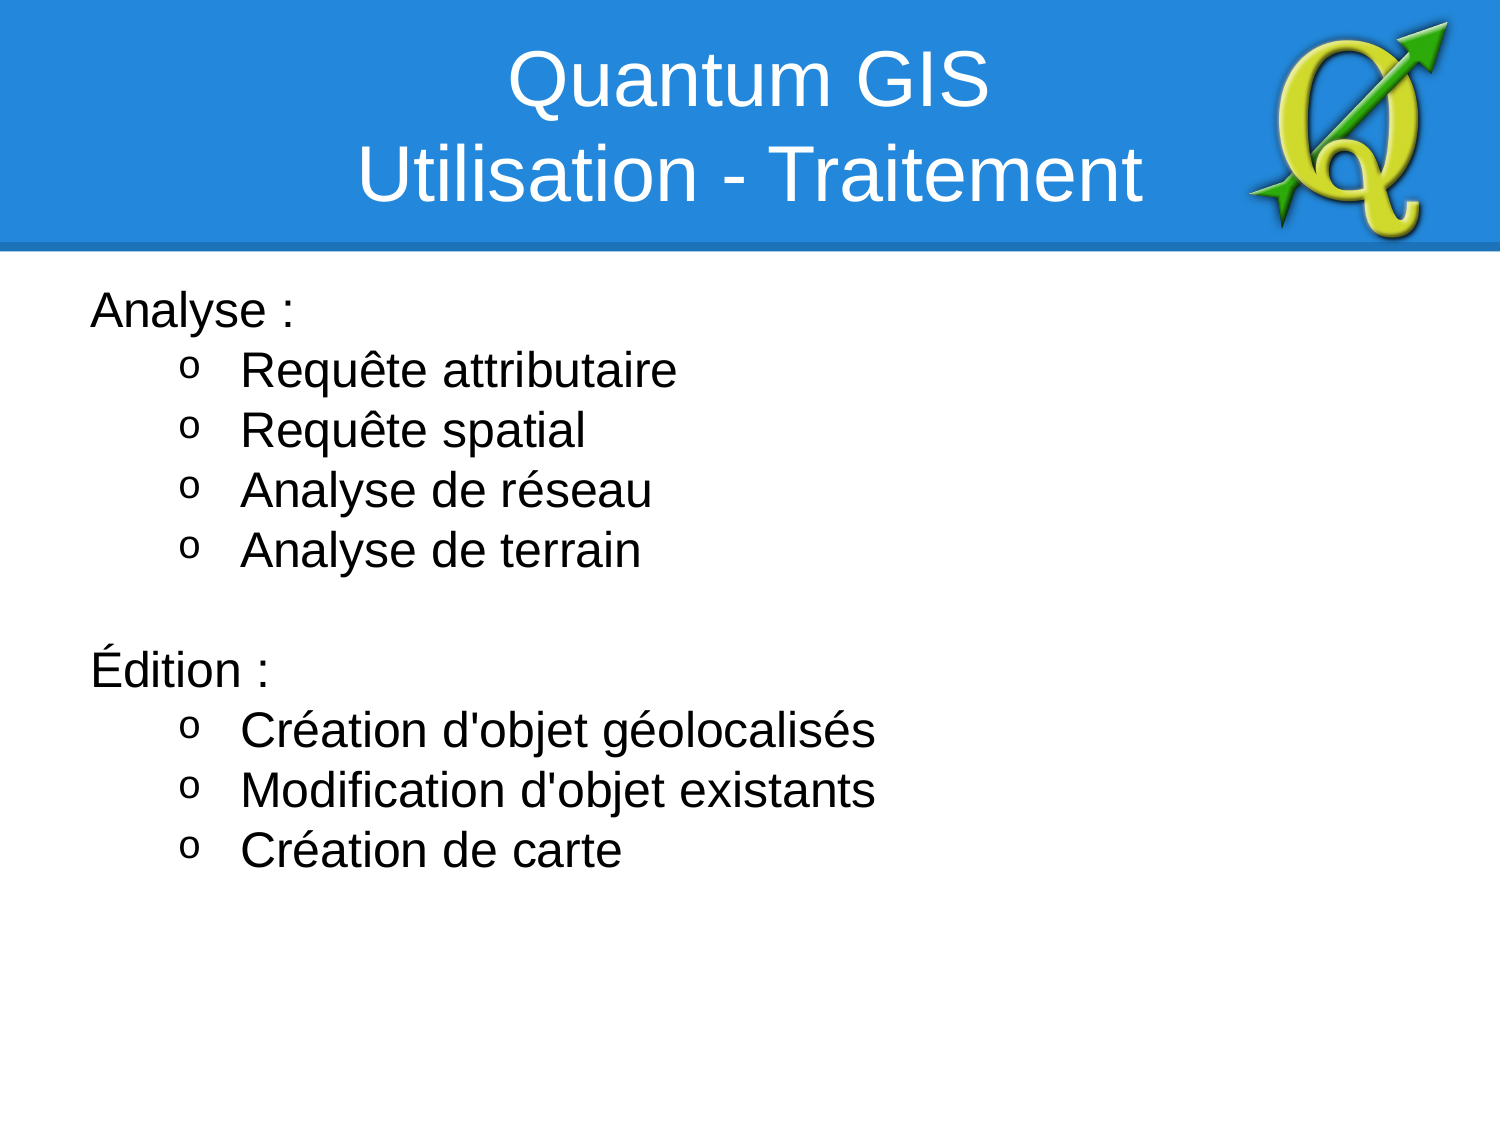

# Quantum GIS Utilisation - Traitement
Analyse :
Requête attributaire
Requête spatial
Analyse de réseau
Analyse de terrain
Édition :
Création d'objet géolocalisés
Modification d'objet existants
Création de carte